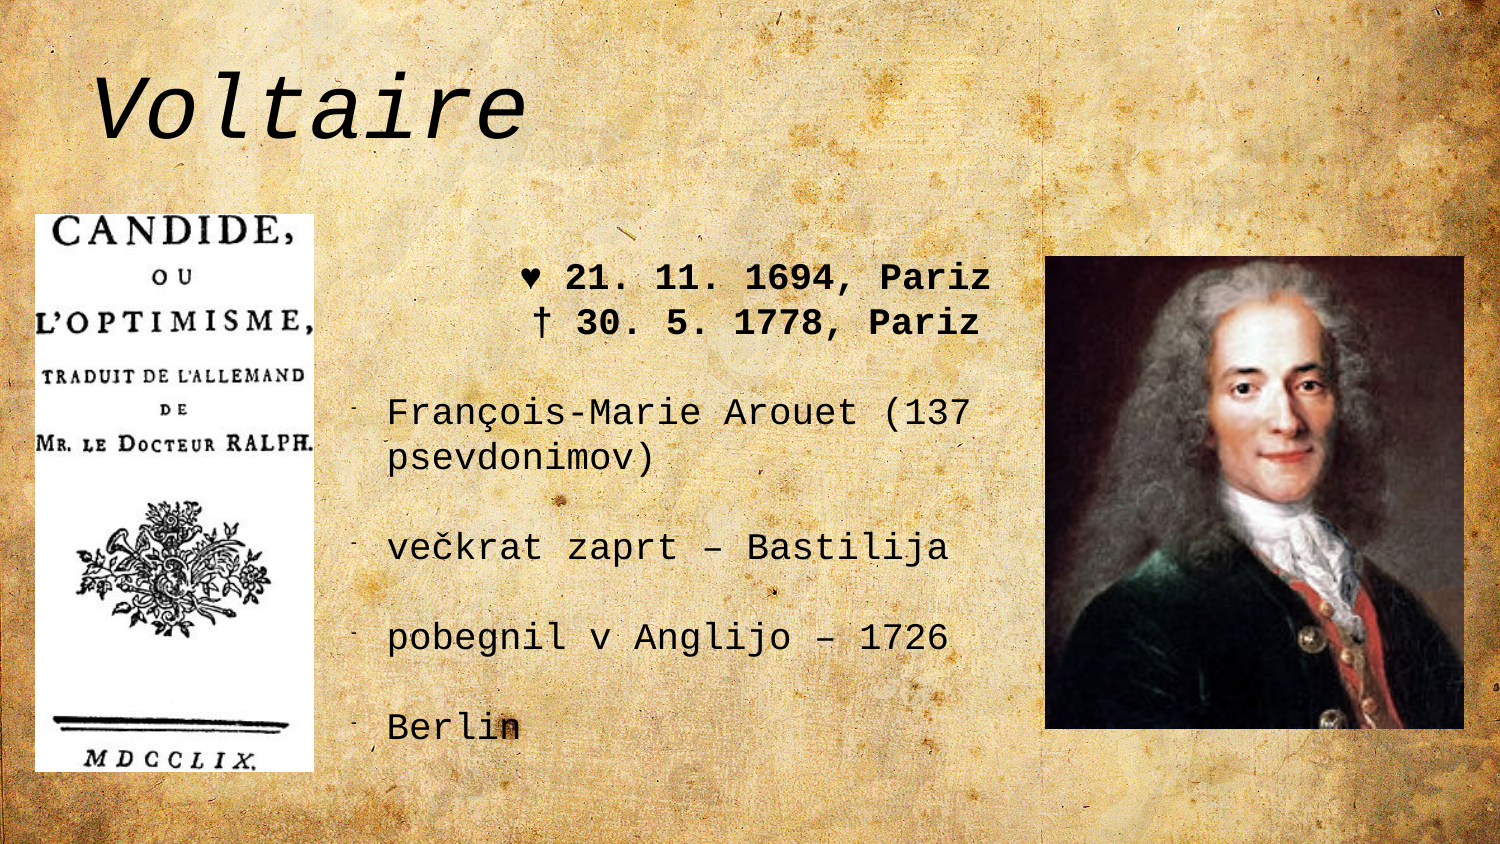

♥ 21. 11. 1694, Pariz
† 30. 5. 1778, Pariz
François-Marie Arouet (137 psevdonimov)
večkrat zaprt – Bastilija
pobegnil v Anglijo – 1726
Berlin